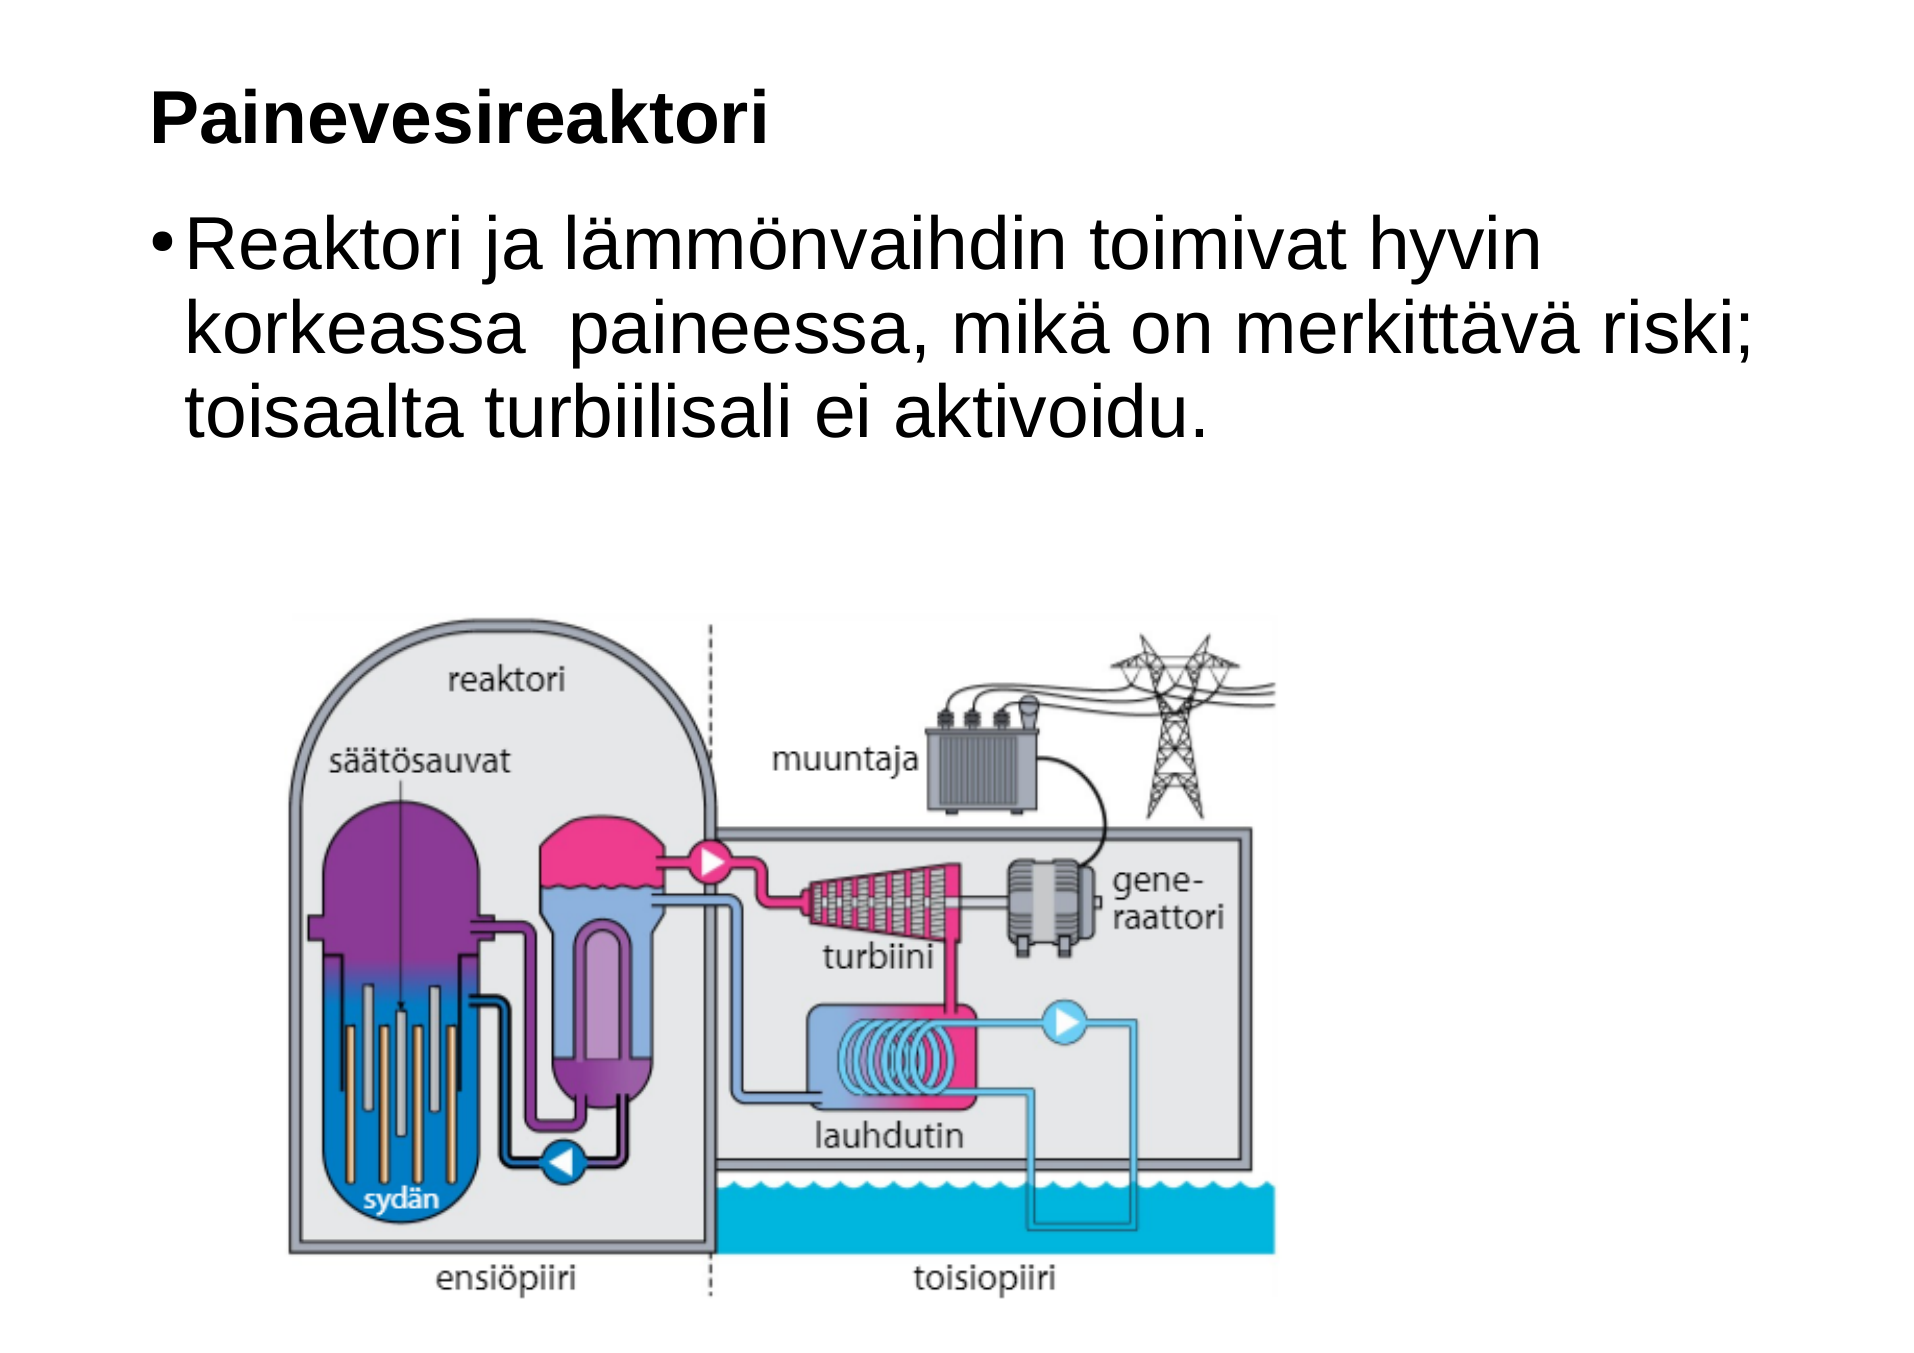

Painevesireaktori
Reaktori ja lämmönvaihdin toimivat hyvin
korkeassa paineessa, mikä on merkittävä riski;
toisaalta turbiilisali ei aktivoidu.